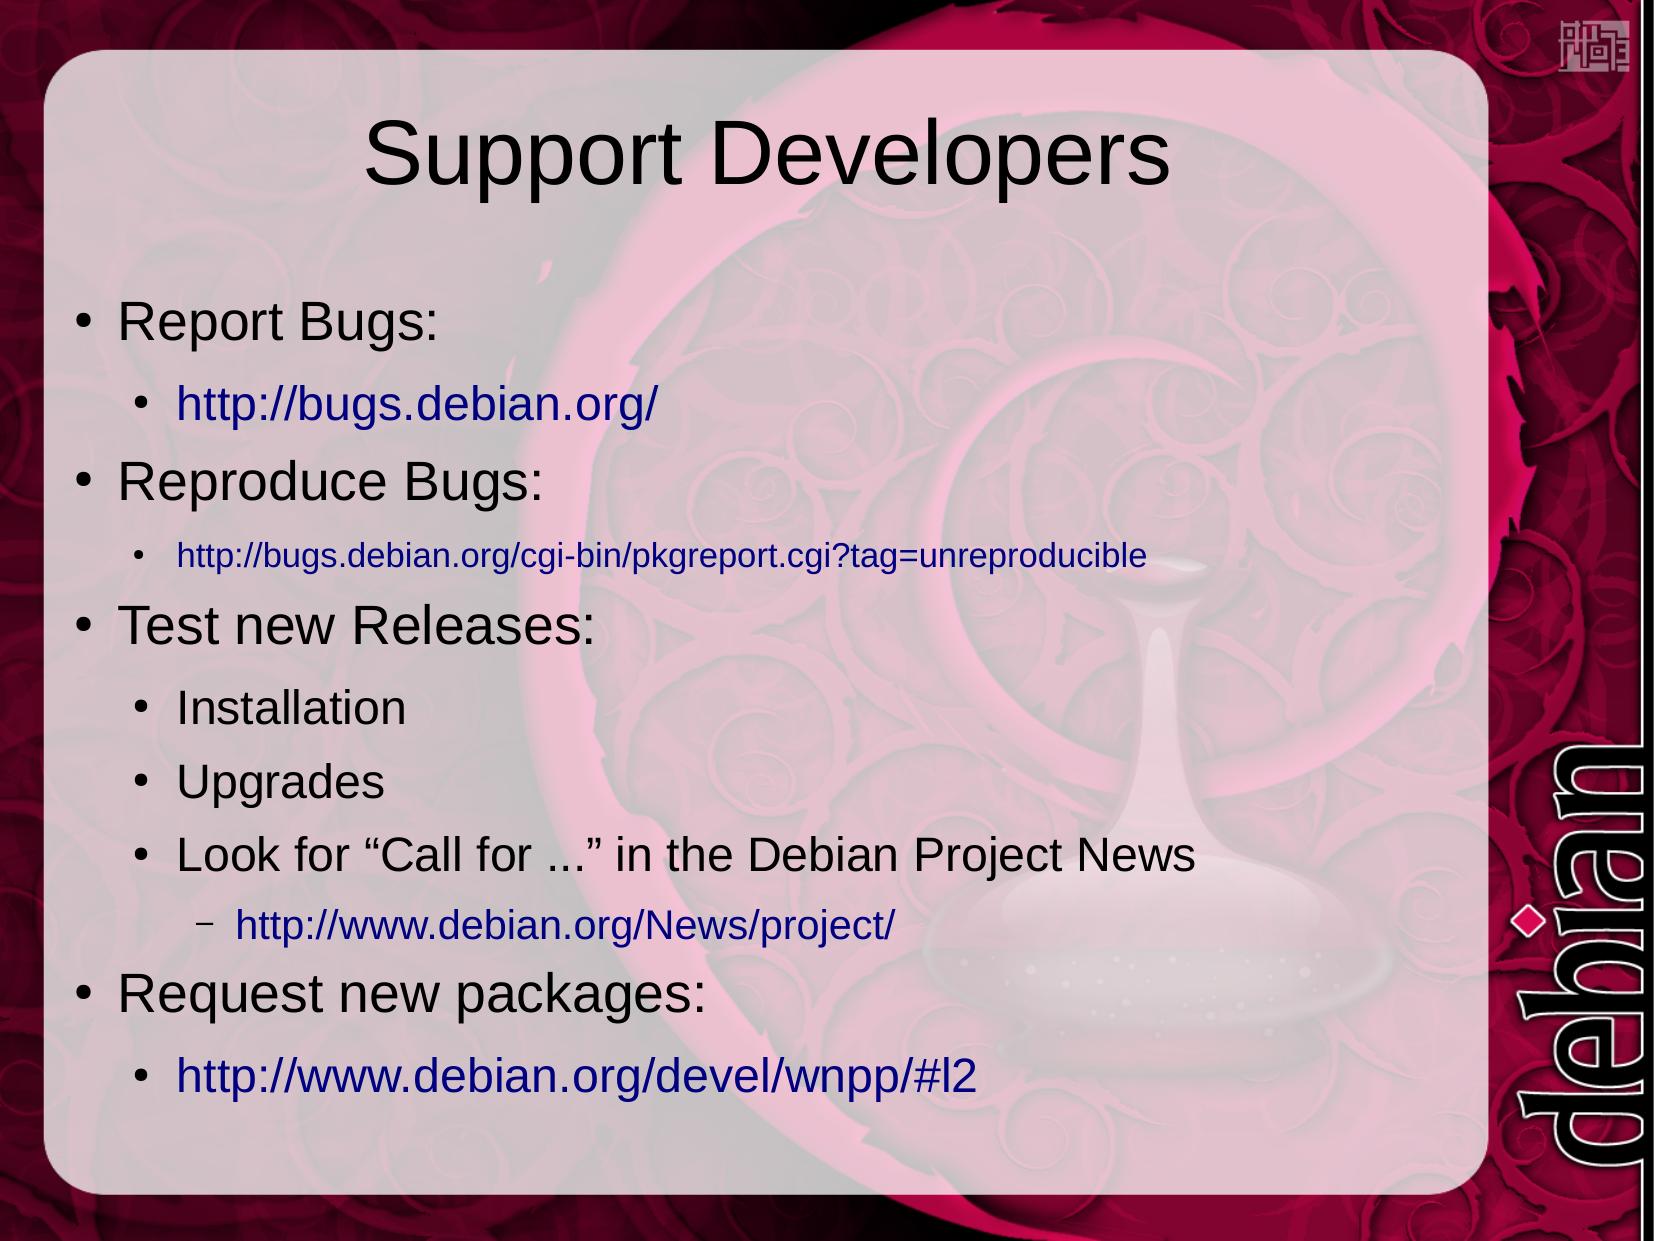

# Support Developers
Report Bugs:
http://bugs.debian.org/
Reproduce Bugs:
http://bugs.debian.org/cgi-bin/pkgreport.cgi?tag=unreproducible
Test new Releases:
Installation
Upgrades
Look for “Call for ...” in the Debian Project News
http://www.debian.org/News/project/
Request new packages:
http://www.debian.org/devel/wnpp/#l2